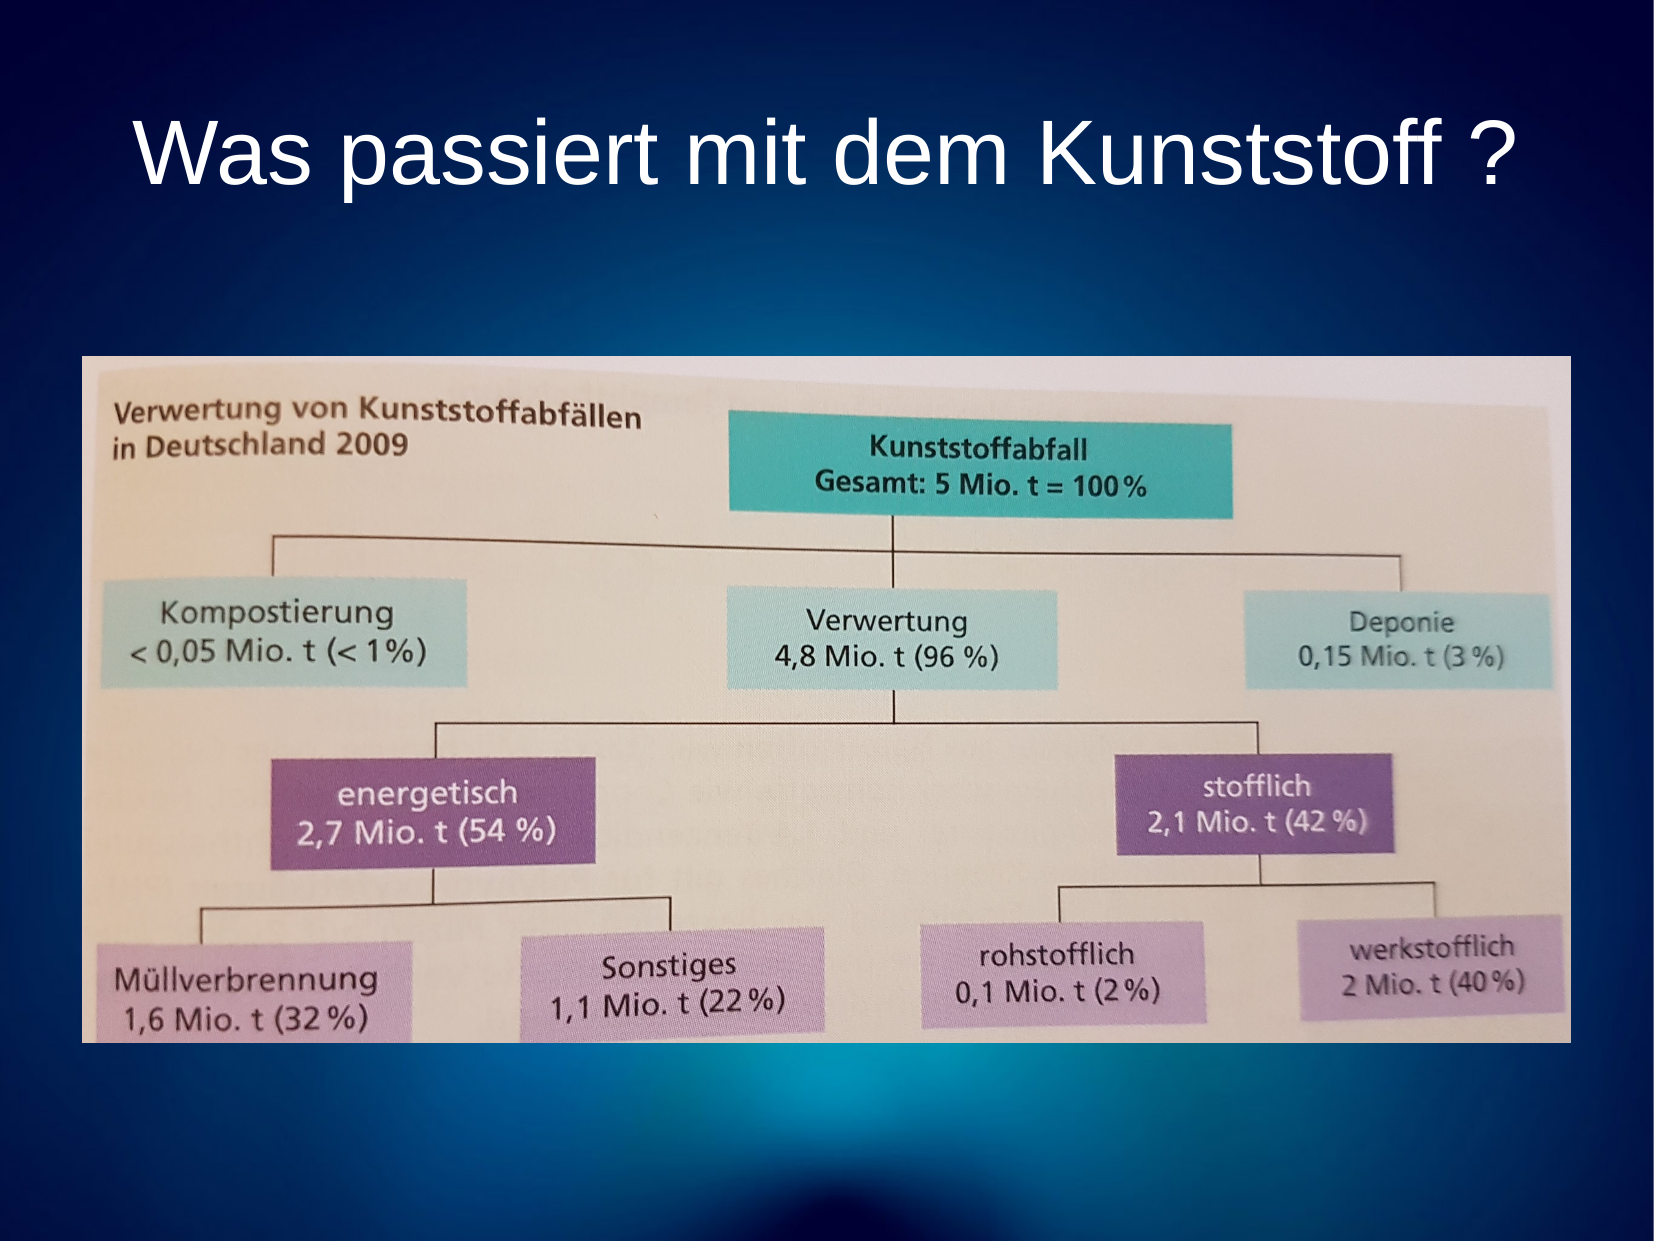

# Was passiert mit dem Kunststoff ?